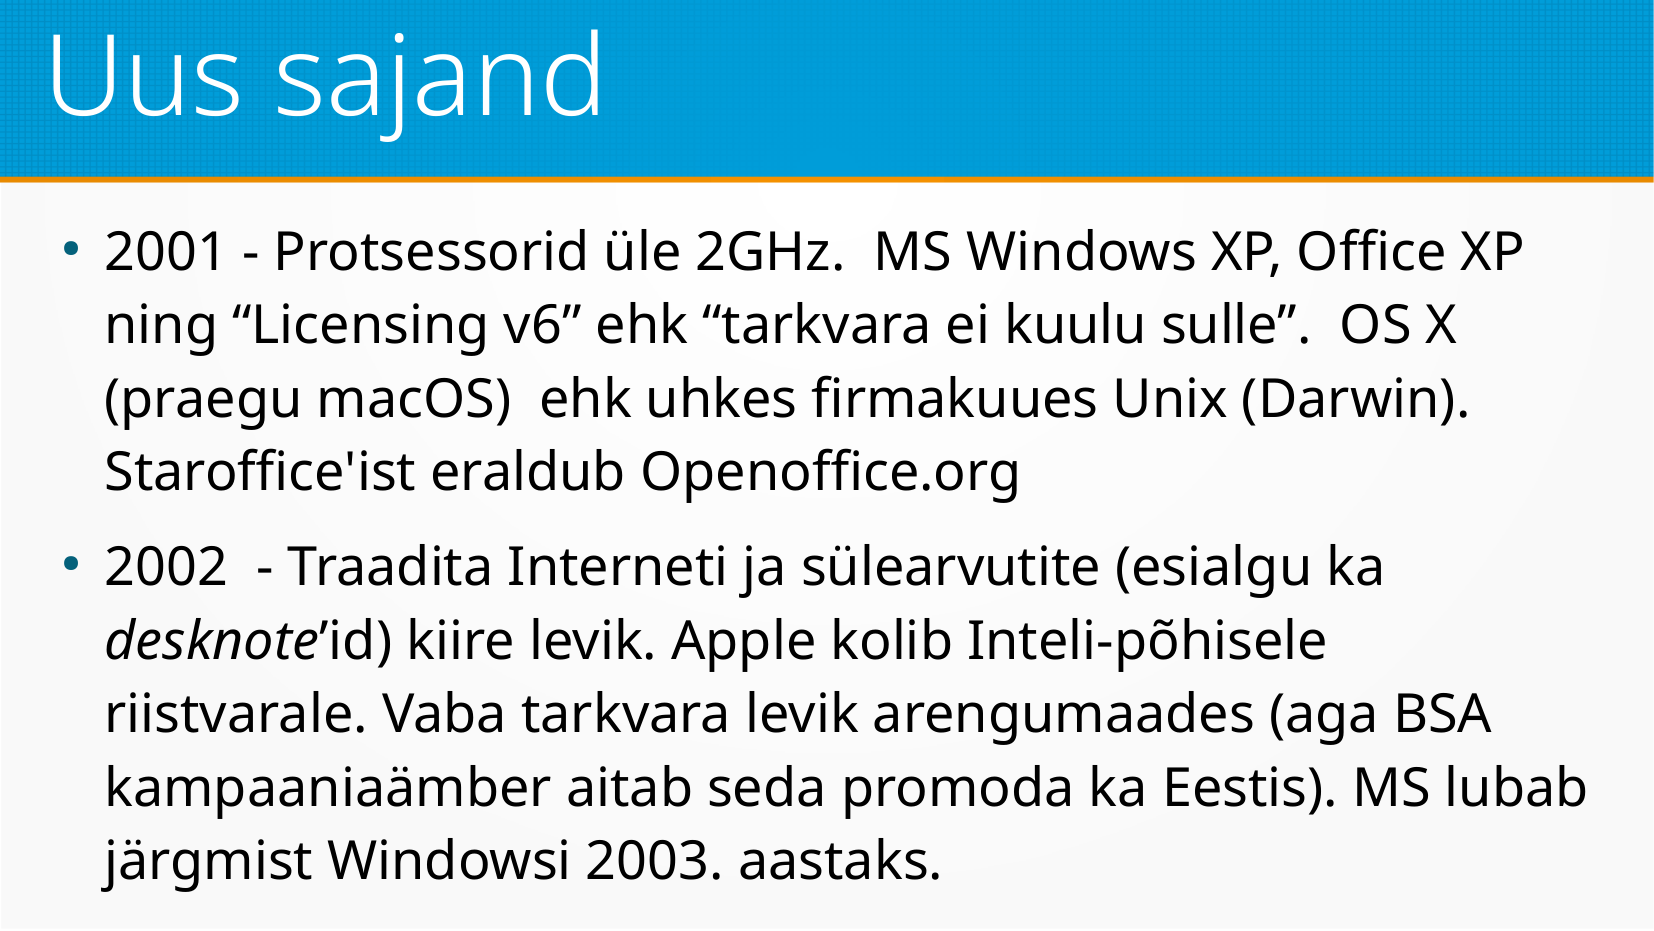

# Uus sajand
2001 - Protsessorid üle 2GHz. MS Windows XP, Office XP ning “Licensing v6” ehk “tarkvara ei kuulu sulle”. OS X (praegu macOS) ehk uhkes firmakuues Unix (Darwin). Staroffice'ist eraldub Openoffice.org
2002 - Traadita Interneti ja sülearvutite (esialgu ka desknote’id) kiire levik. Apple kolib Inteli-põhisele riistvarale. Vaba tarkvara levik arengumaades (aga BSA kampaaniaämber aitab seda promoda ka Eestis). MS lubab järgmist Windowsi 2003. aastaks.